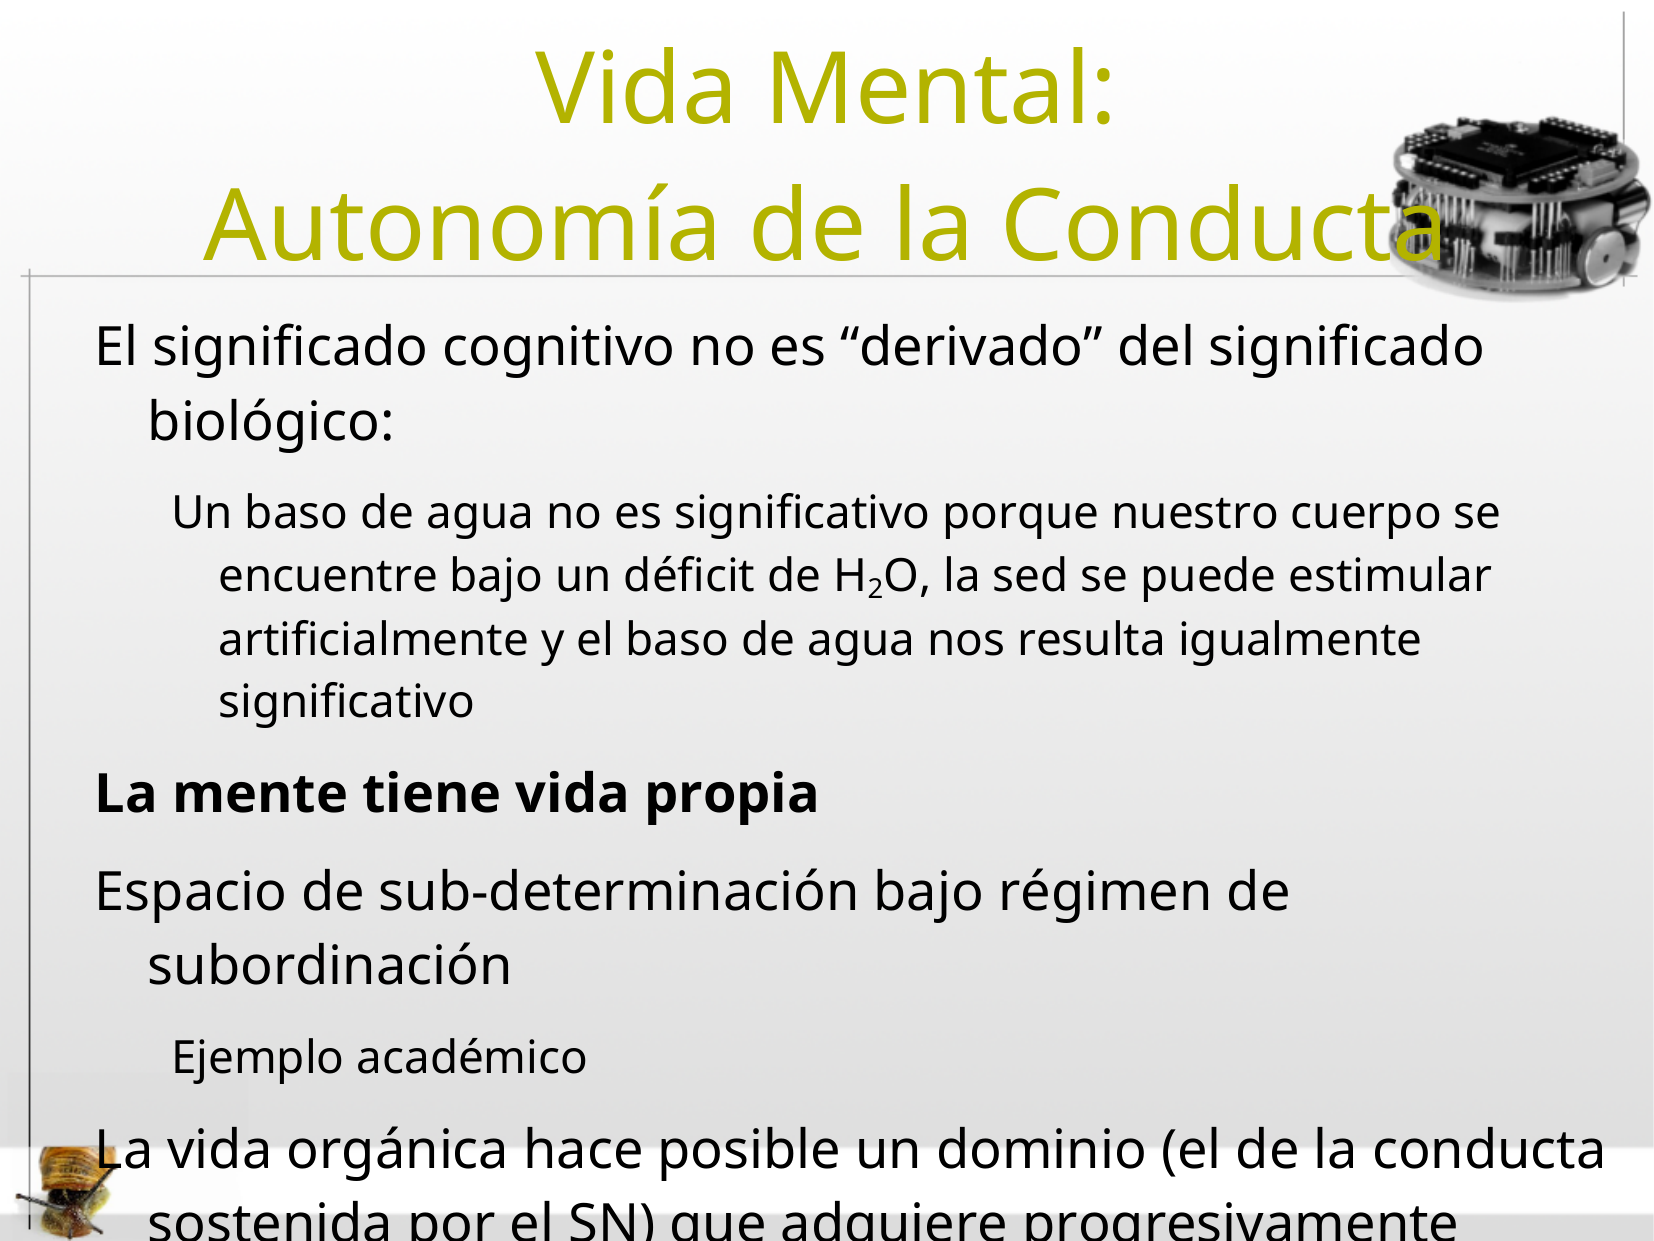

# Vida Mental: Autonomía de la Conducta
El significado cognitivo no es “derivado” del significado biológico:
Un baso de agua no es significativo porque nuestro cuerpo se encuentre bajo un déficit de H2O, la sed se puede estimular artificialmente y el baso de agua nos resulta igualmente significativo
La mente tiene vida propia
Espacio de sub-determinación bajo régimen de subordinación
Ejemplo académico
La vida orgánica hace posible un dominio (el de la conducta sostenida por el SN) que adquiere progresivamente mayores grados de libertad